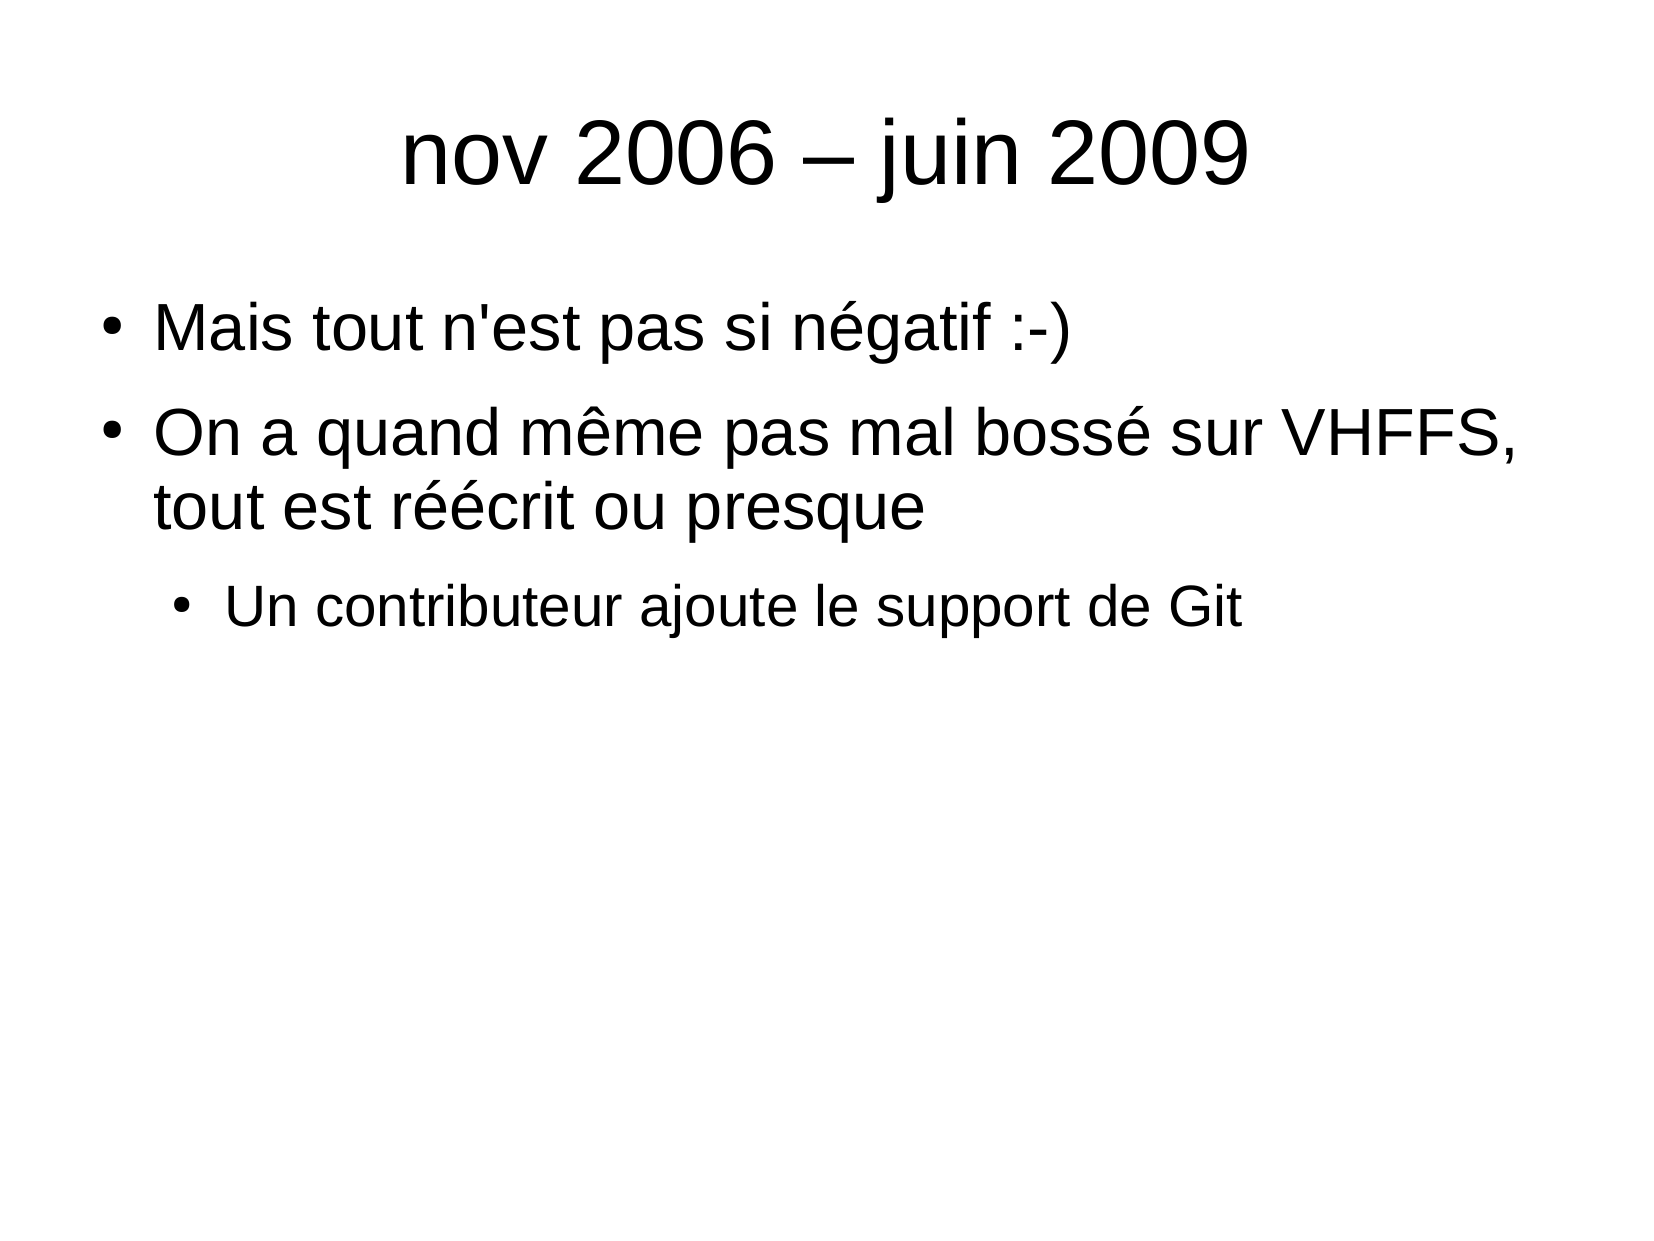

# nov 2006 – juin 2009
Mais tout n'est pas si négatif :-)
On a quand même pas mal bossé sur VHFFS, tout est réécrit ou presque
Un contributeur ajoute le support de Git